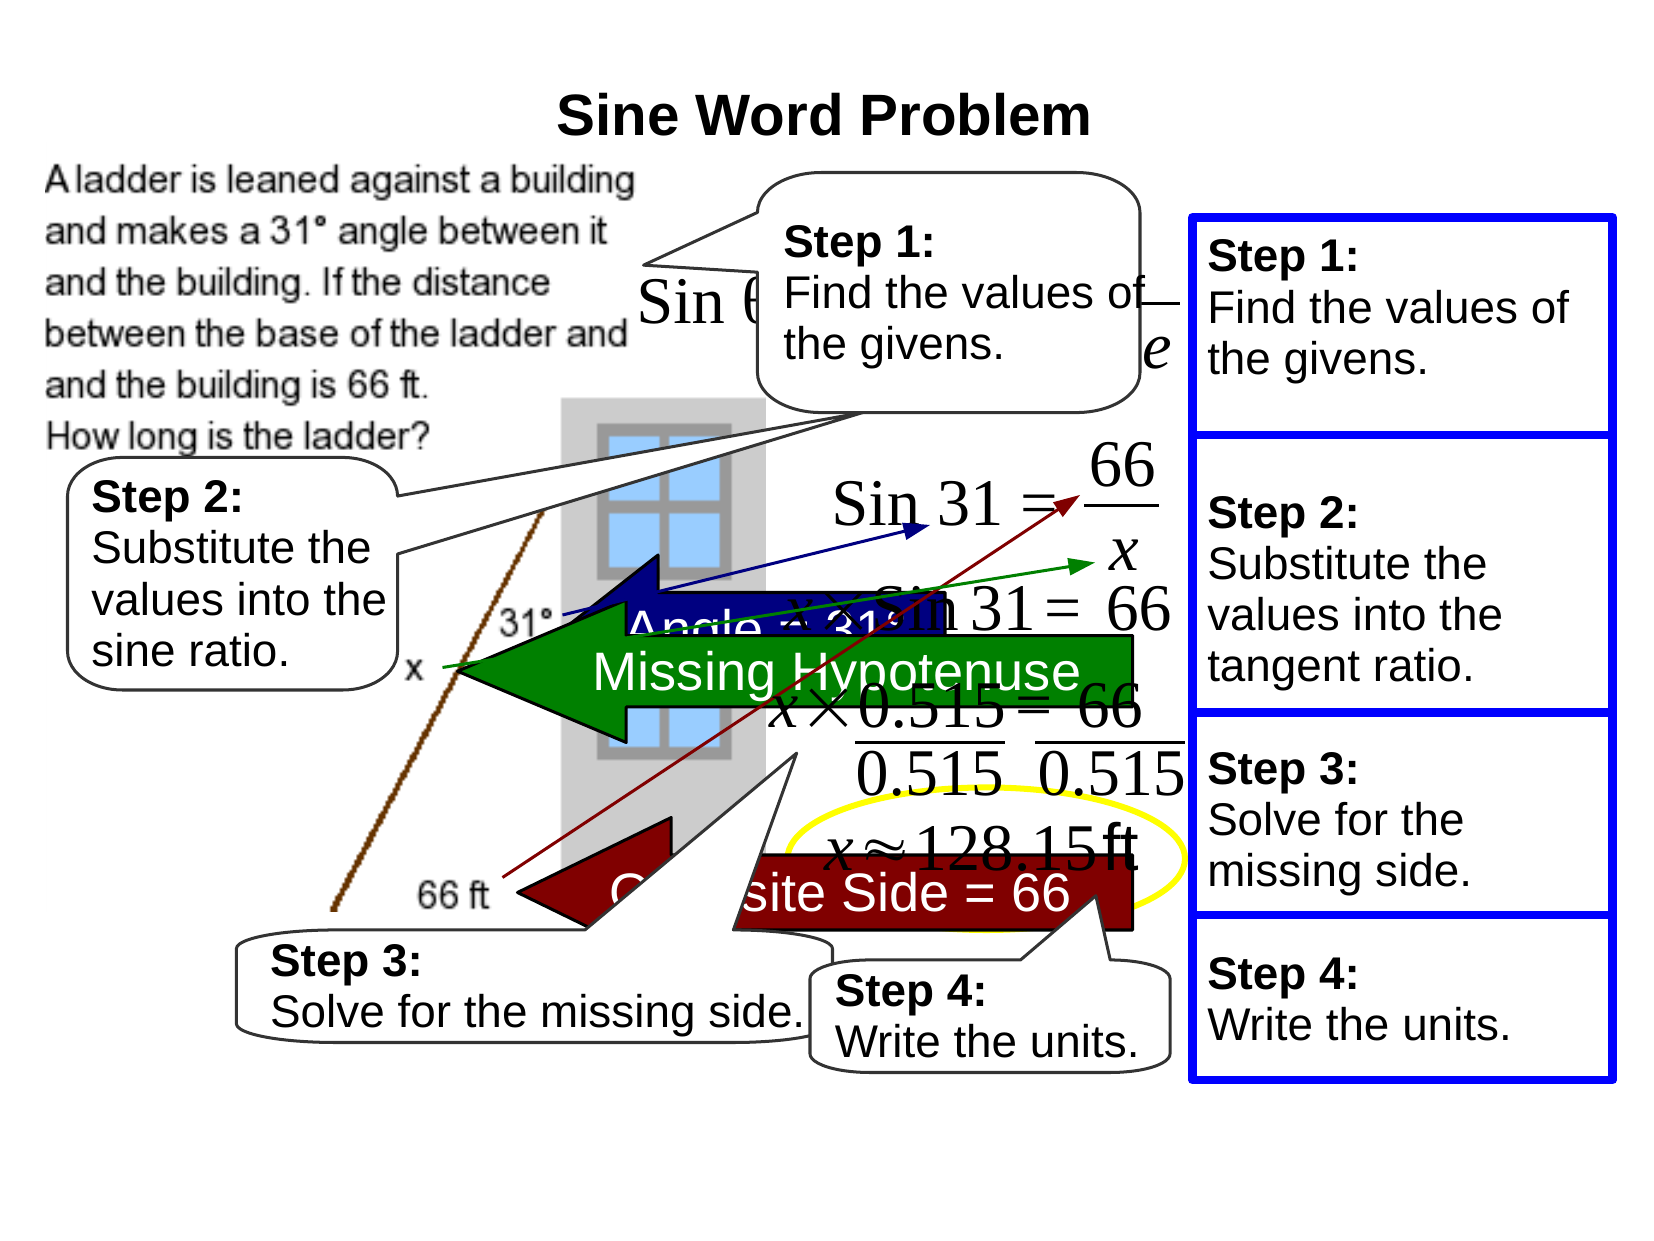

Sine Word Problem
Step 1:
Find the values of
the givens.
Step 1:
Find the values of the givens.
Step 2:
Substitute the values into the tangent ratio.
Step 3:
Solve for the missing side.
Step 4:
Write the units.
Step 2:
Substitute the
values into the
sine ratio.
Angle = 31°
Missing Hypotenuse
ft
Opposite Side = 66
Step 3:
Solve for the missing side.
Step 4:
Write the units.